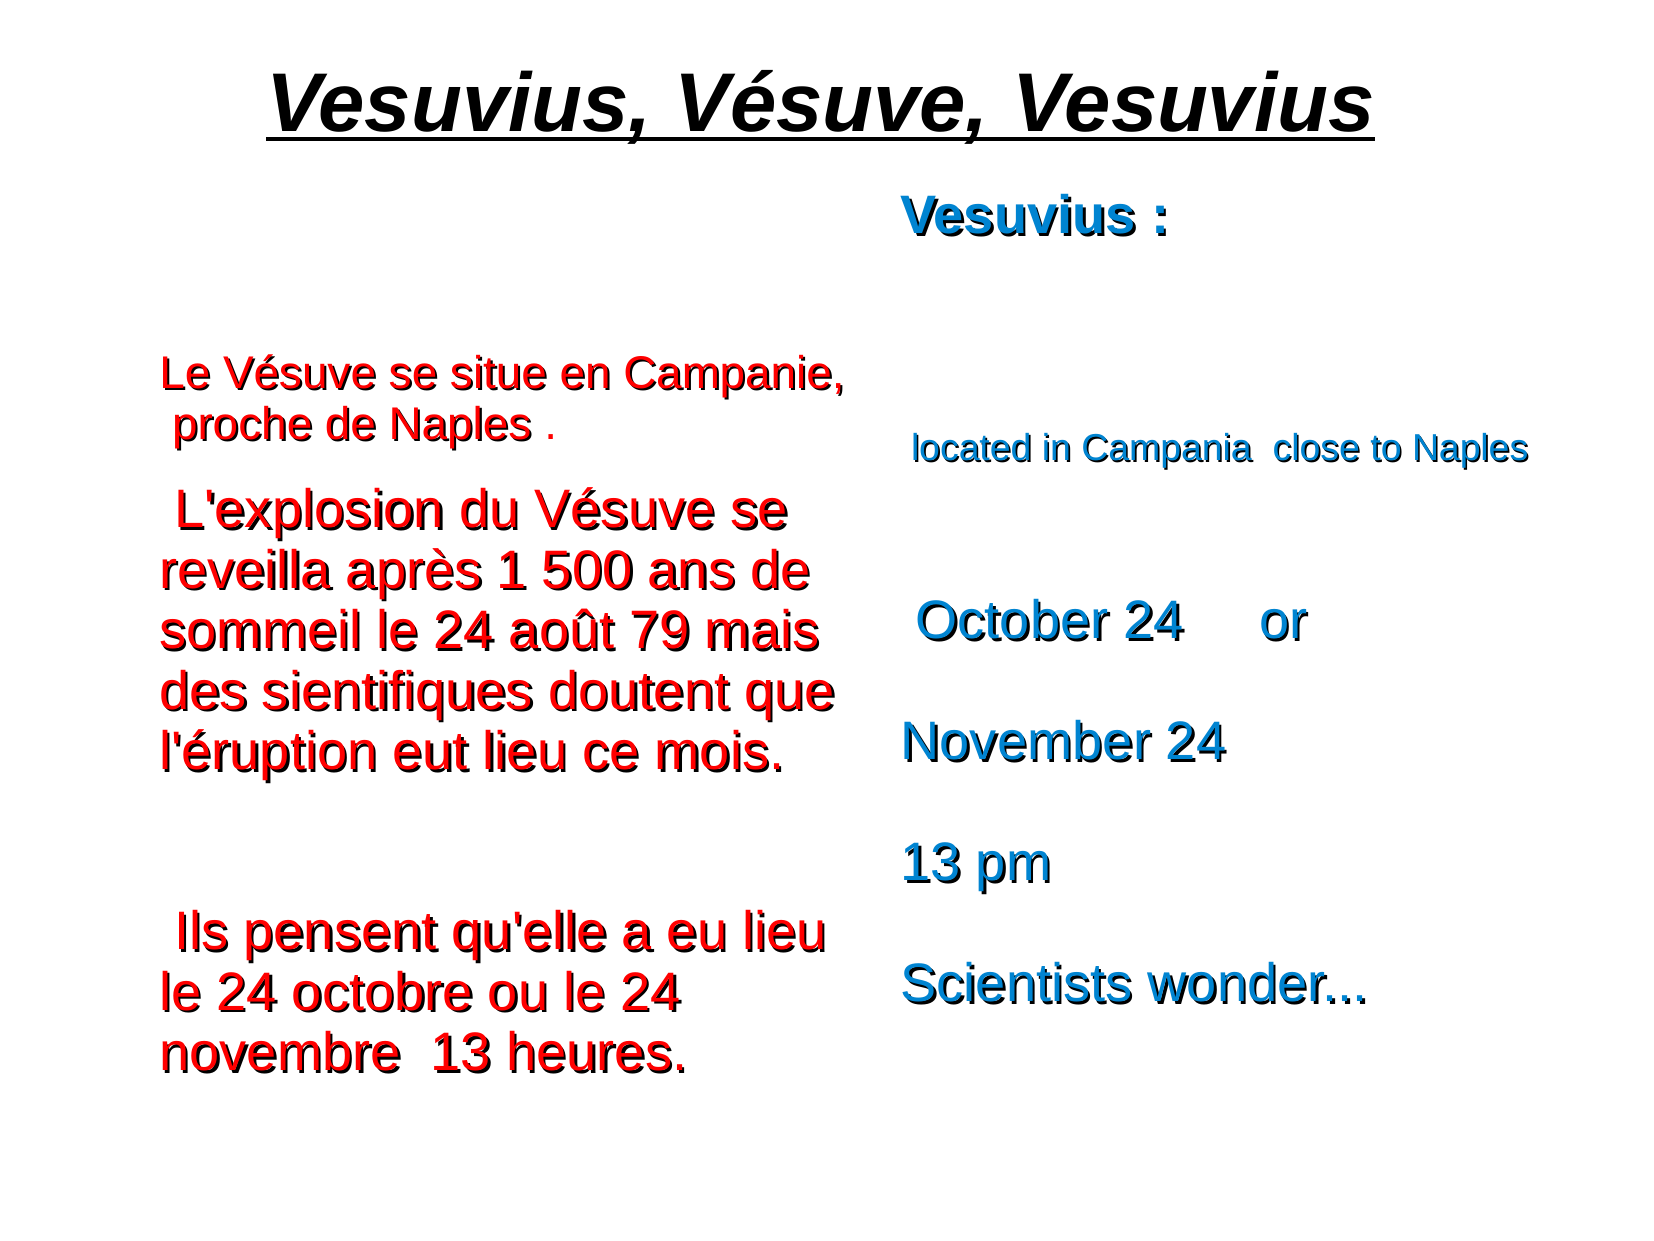

# Vesuvius, Vésuve, Vesuvius
Vesuvius :
 located in Campania close to Naples
 October 24 or
November 24
13 pm
Scientists wonder...
Le Vésuve se situe en Campanie, proche de Naples .
 L'explosion du Vésuve se reveilla après 1 500 ans de sommeil le 24 août 79 mais des sientifiques doutent que l'éruption eut lieu ce mois.
 Ils pensent qu'elle a eu lieu le 24 octobre ou le 24 novembre 13 heures.